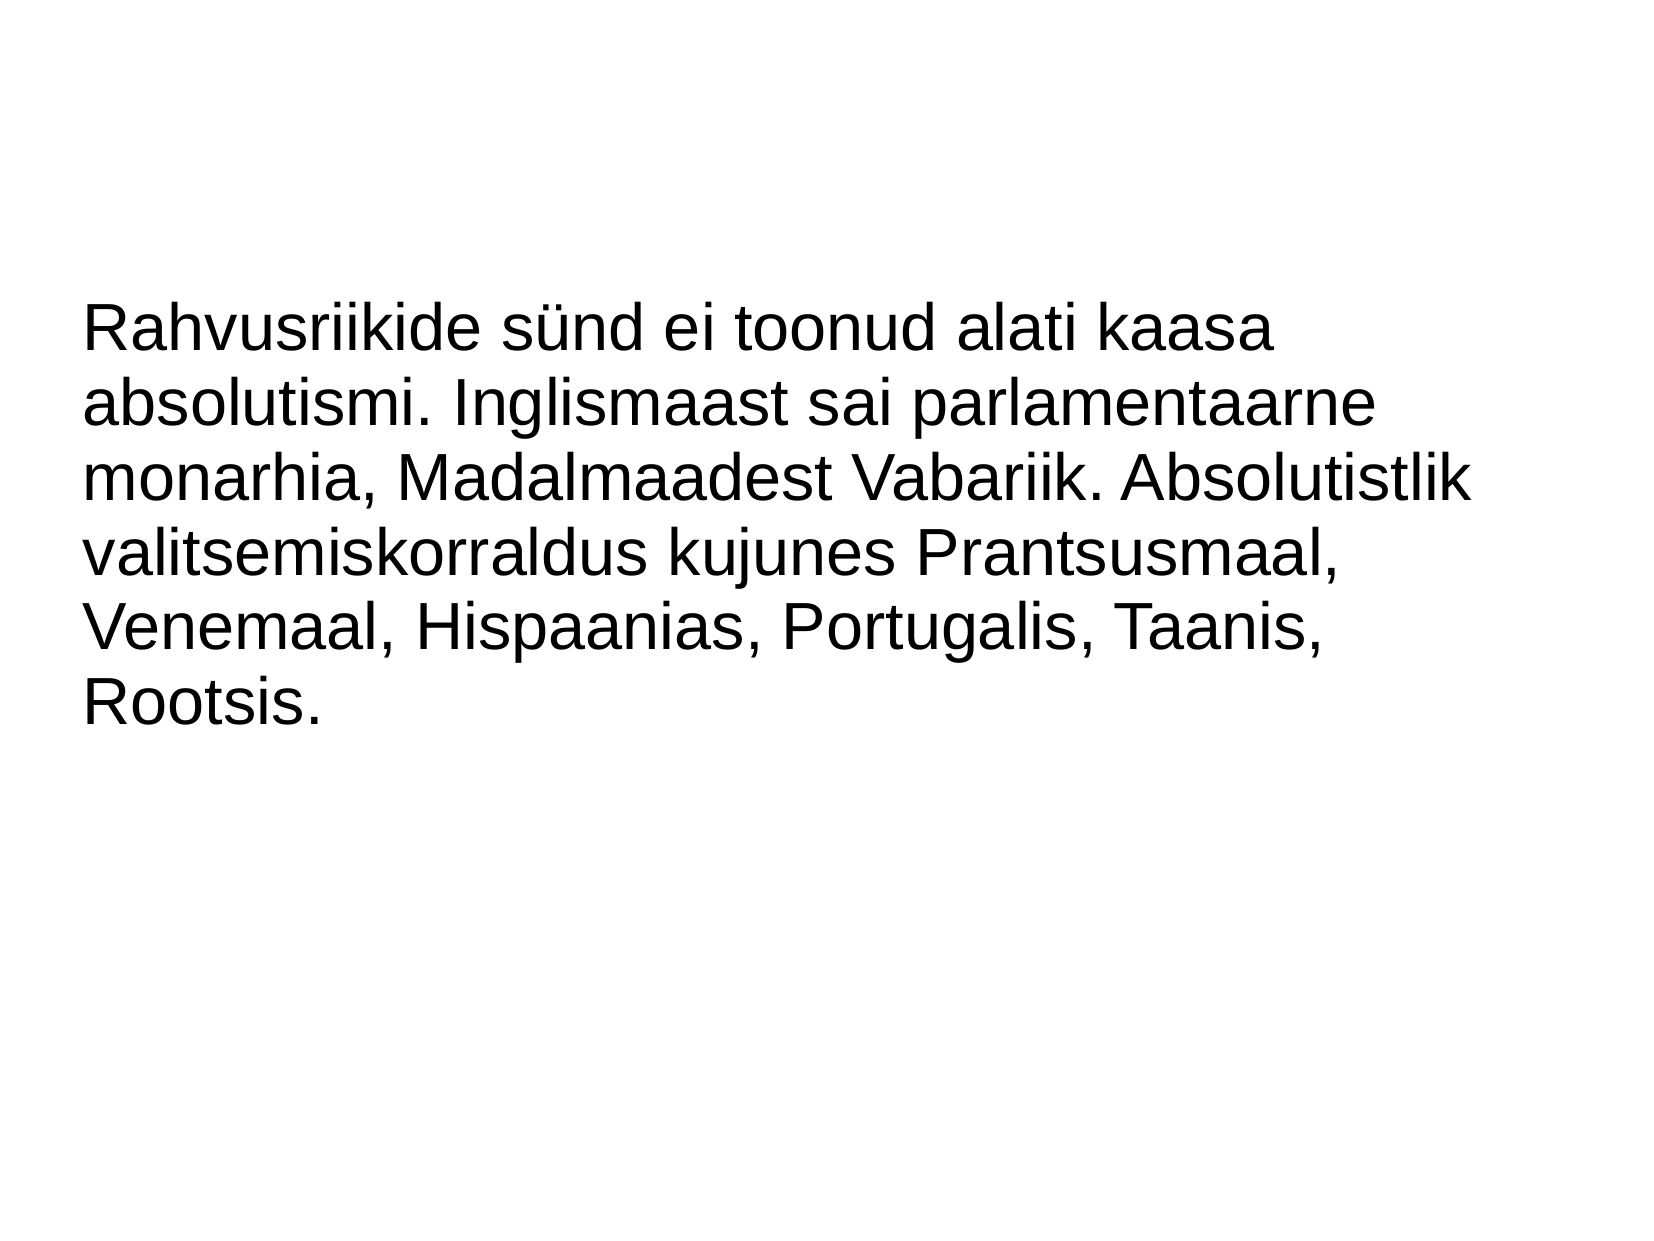

#
Rahvusriikide sünd ei toonud alati kaasa absolutismi. Inglismaast sai parlamentaarne monarhia, Madalmaadest Vabariik. Absolutistlik valitsemiskorraldus kujunes Prantsusmaal, Venemaal, Hispaanias, Portugalis, Taanis, Rootsis.